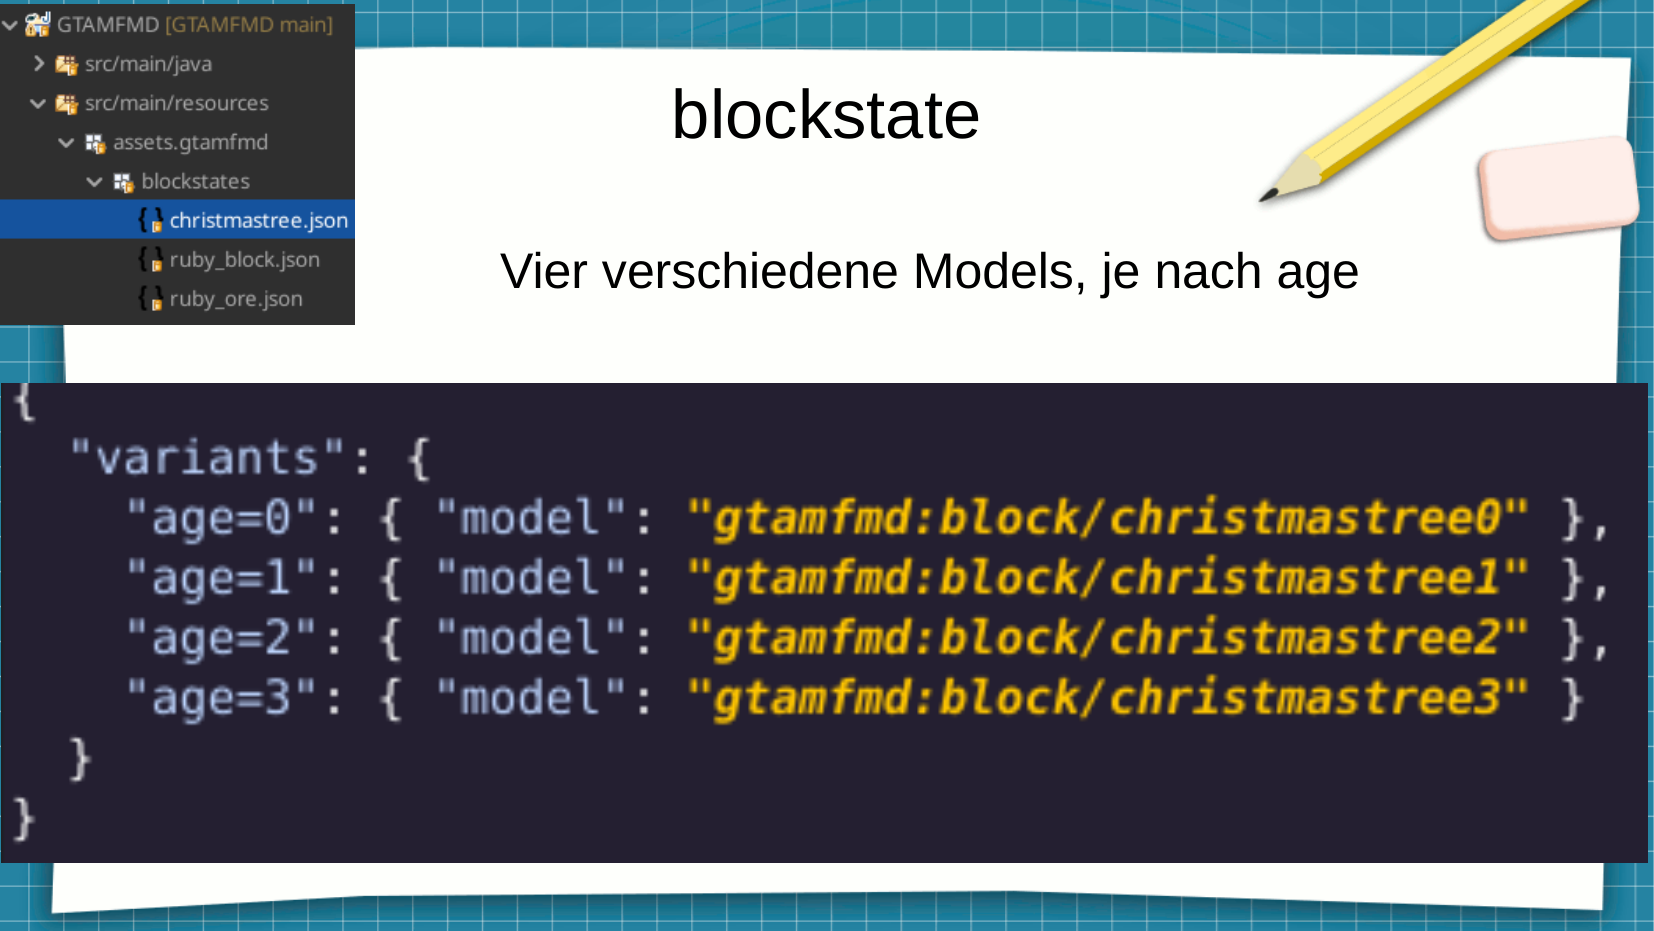

# blockstate
Vier verschiedene Models, je nach age